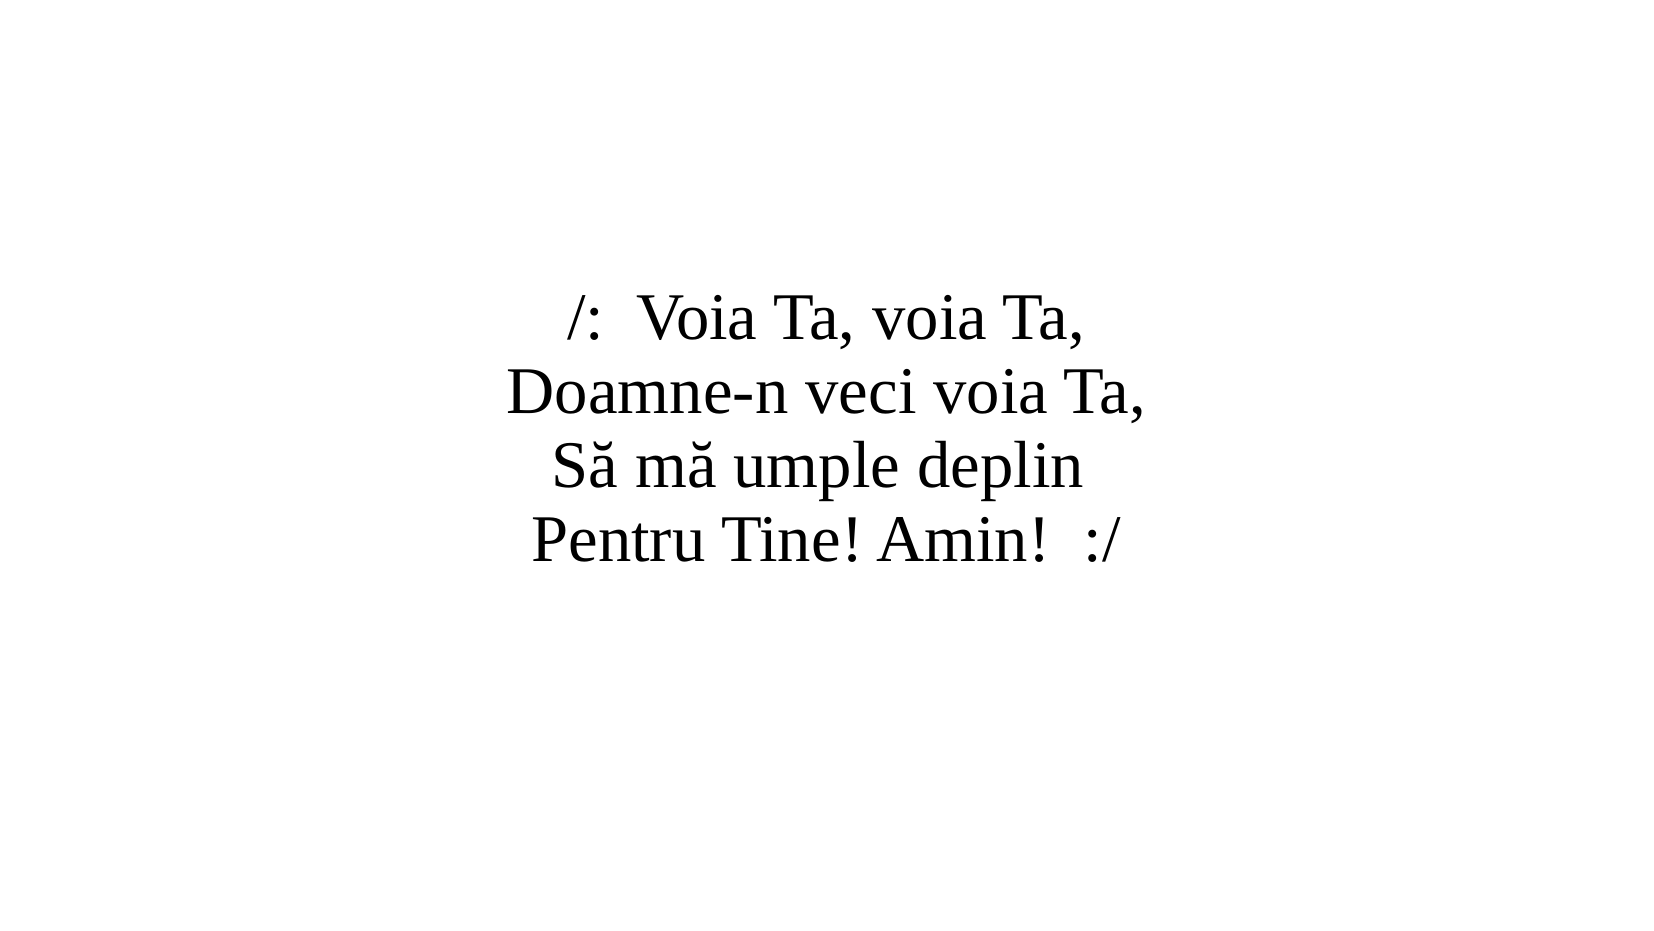

# /: Voia Ta, voia Ta,
Doamne-n veci voia Ta,
Să mă umple deplin
Pentru Tine! Amin! :/